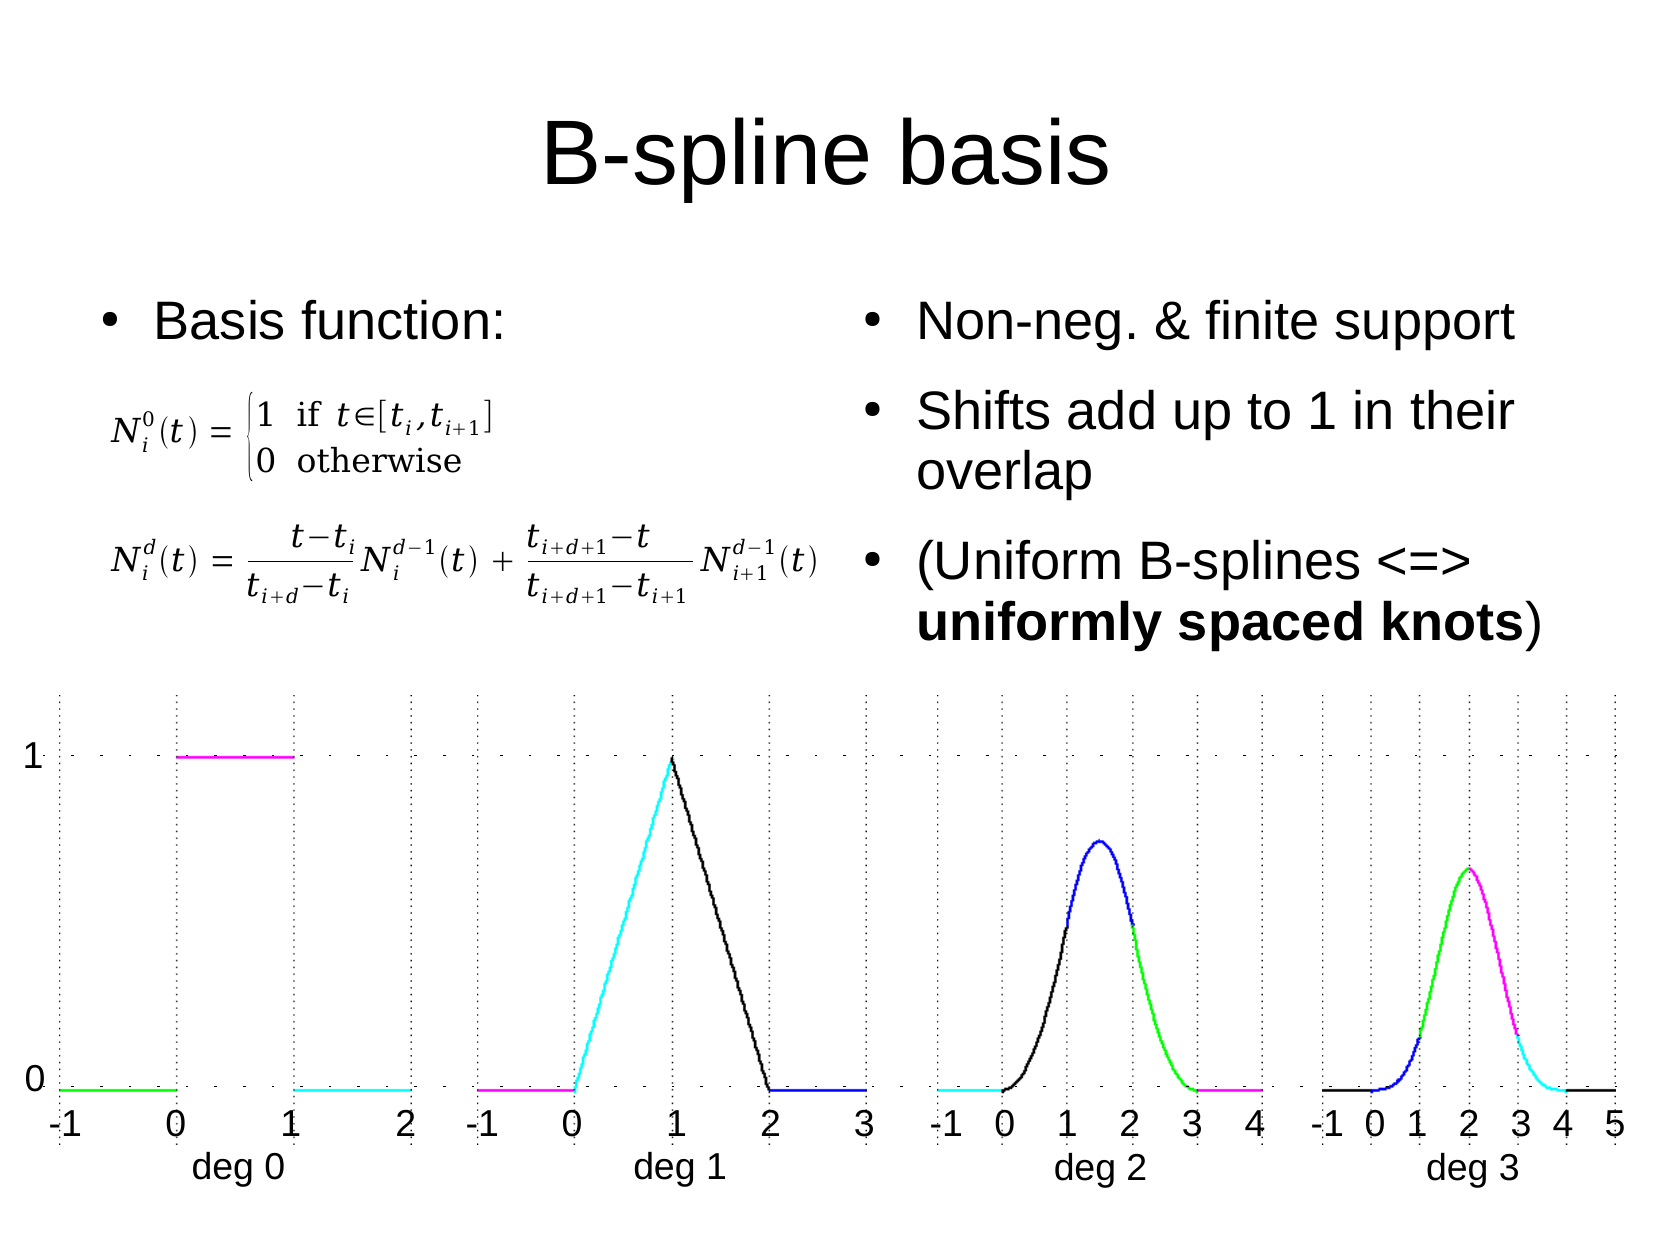

# B-spline basis
Basis function:
Non-neg. & finite support
Shifts add up to 1 in their overlap
(Uniform B-splines <=> uniformly spaced knots)
1
0
-1 0 1 2 3 4 5
-1 0 1 2
-1 0 1 2 3
-1 0 1 2 3 4
deg 0
deg 1
deg 2
deg 3